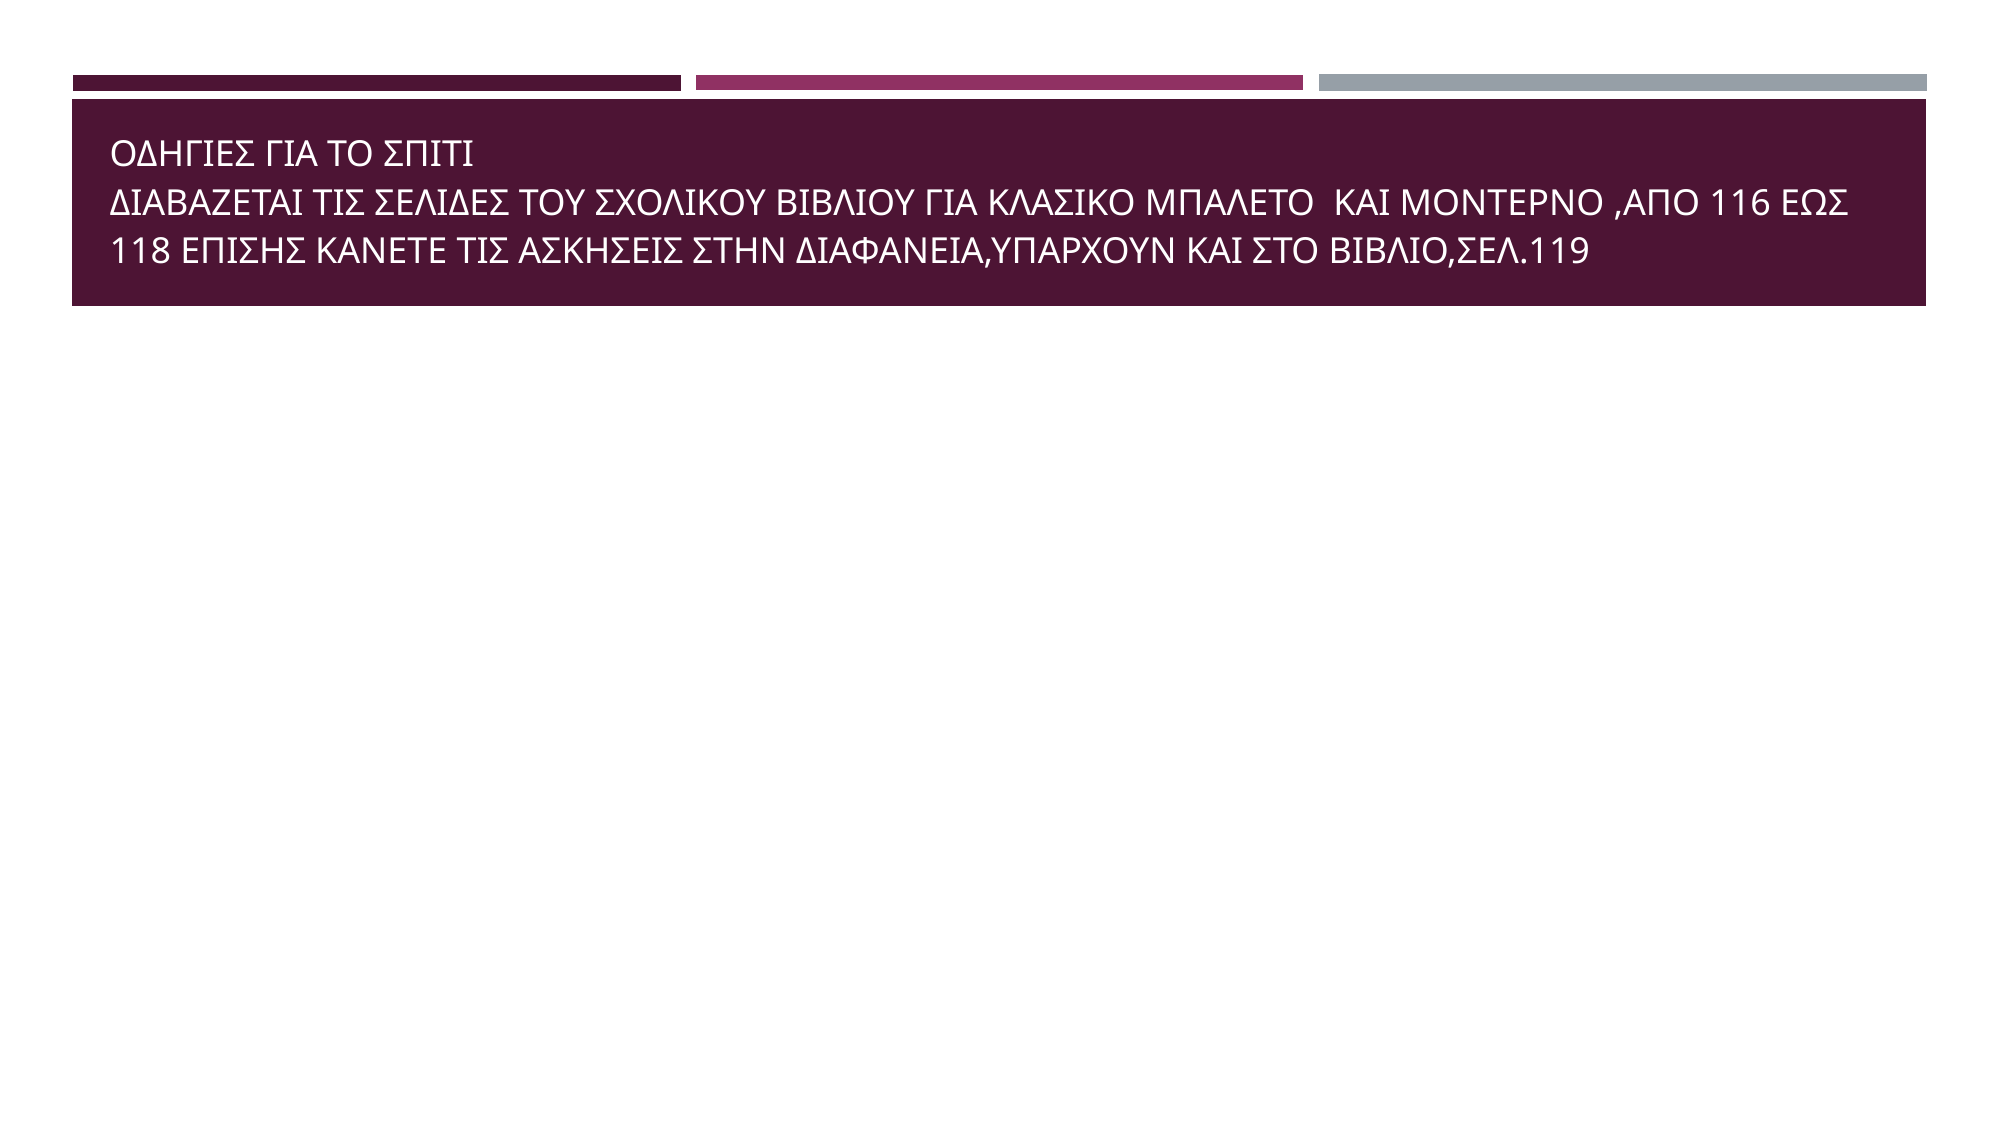

# ΟΔΗΓΙΕΣ ΓΙΑ ΤΟ ΣΠΙΤΙ ΔΙΑΒΑΖΕΤΑΙ ΤΙΣ ΣΕΛΙΔΕΣ ΤΟΥ ΣΧΟΛΙΚΟΥ ΒΙΒΛΙΟΥ ΓΙΑ ΚΛΑΣΙΚΟ ΜΠΑΛΕΤΟ ΚΑΙ ΜΟΝΤΕΡΝΟ ,ΑΠΟ 116 ΕΩΣ 118 ΕΠΙΣΗΣ ΚΑΝΕΤΕ ΤΙΣ ΑΣΚΗΣΕΙΣ ΣΤΗΝ ΔΙΑΦΑΝΕΙΑ,ΥΠΑΡΧΟΥΝ ΚΑΙ ΣΤΟ ΒΙΒΛΙΟ,ΣΕΛ.119